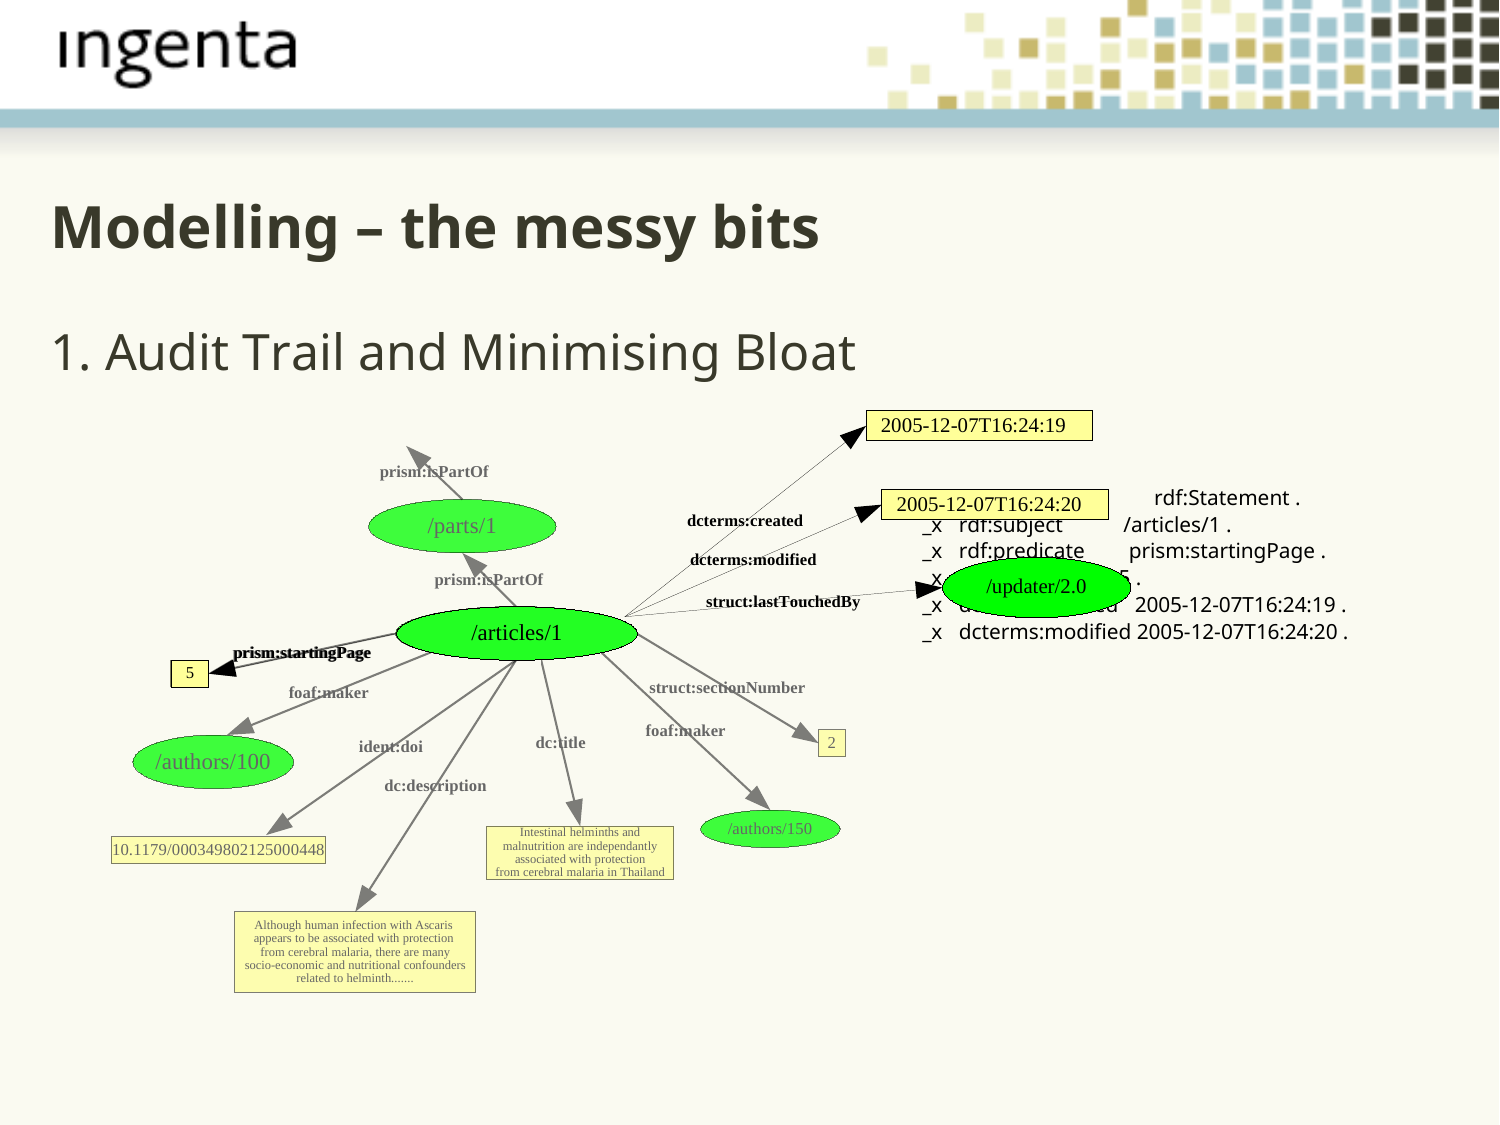

# Modelling – the messy bits
1. Audit Trail and Minimising Bloat
2005-12-07T16:24:19
2005-12-07T16:24:20
/updater/2.0
/parts/1
/articles/1
5
2
/authors/100
/authors/150
Intestinal helminths and
malnutrition are independantly
associated with protection
from cerebral malaria in Thailand
10.1179/000349802125000448
Although human infection with Ascaris
appears to be associated with protection
from cerebral malaria, there are many
socio-economic and nutritional confounders
related to helminth.......
_x rdf:type 	 rdf:Statement .
_x rdf:subject /articles/1 .
_x rdf:predicate prism:startingPage .
_x rdf:object 5 .
_x dcterms:created 2005-12-07T16:24:19 .
_x dcterms:modified 2005-12-07T16:24:20 .
/articles/1
5